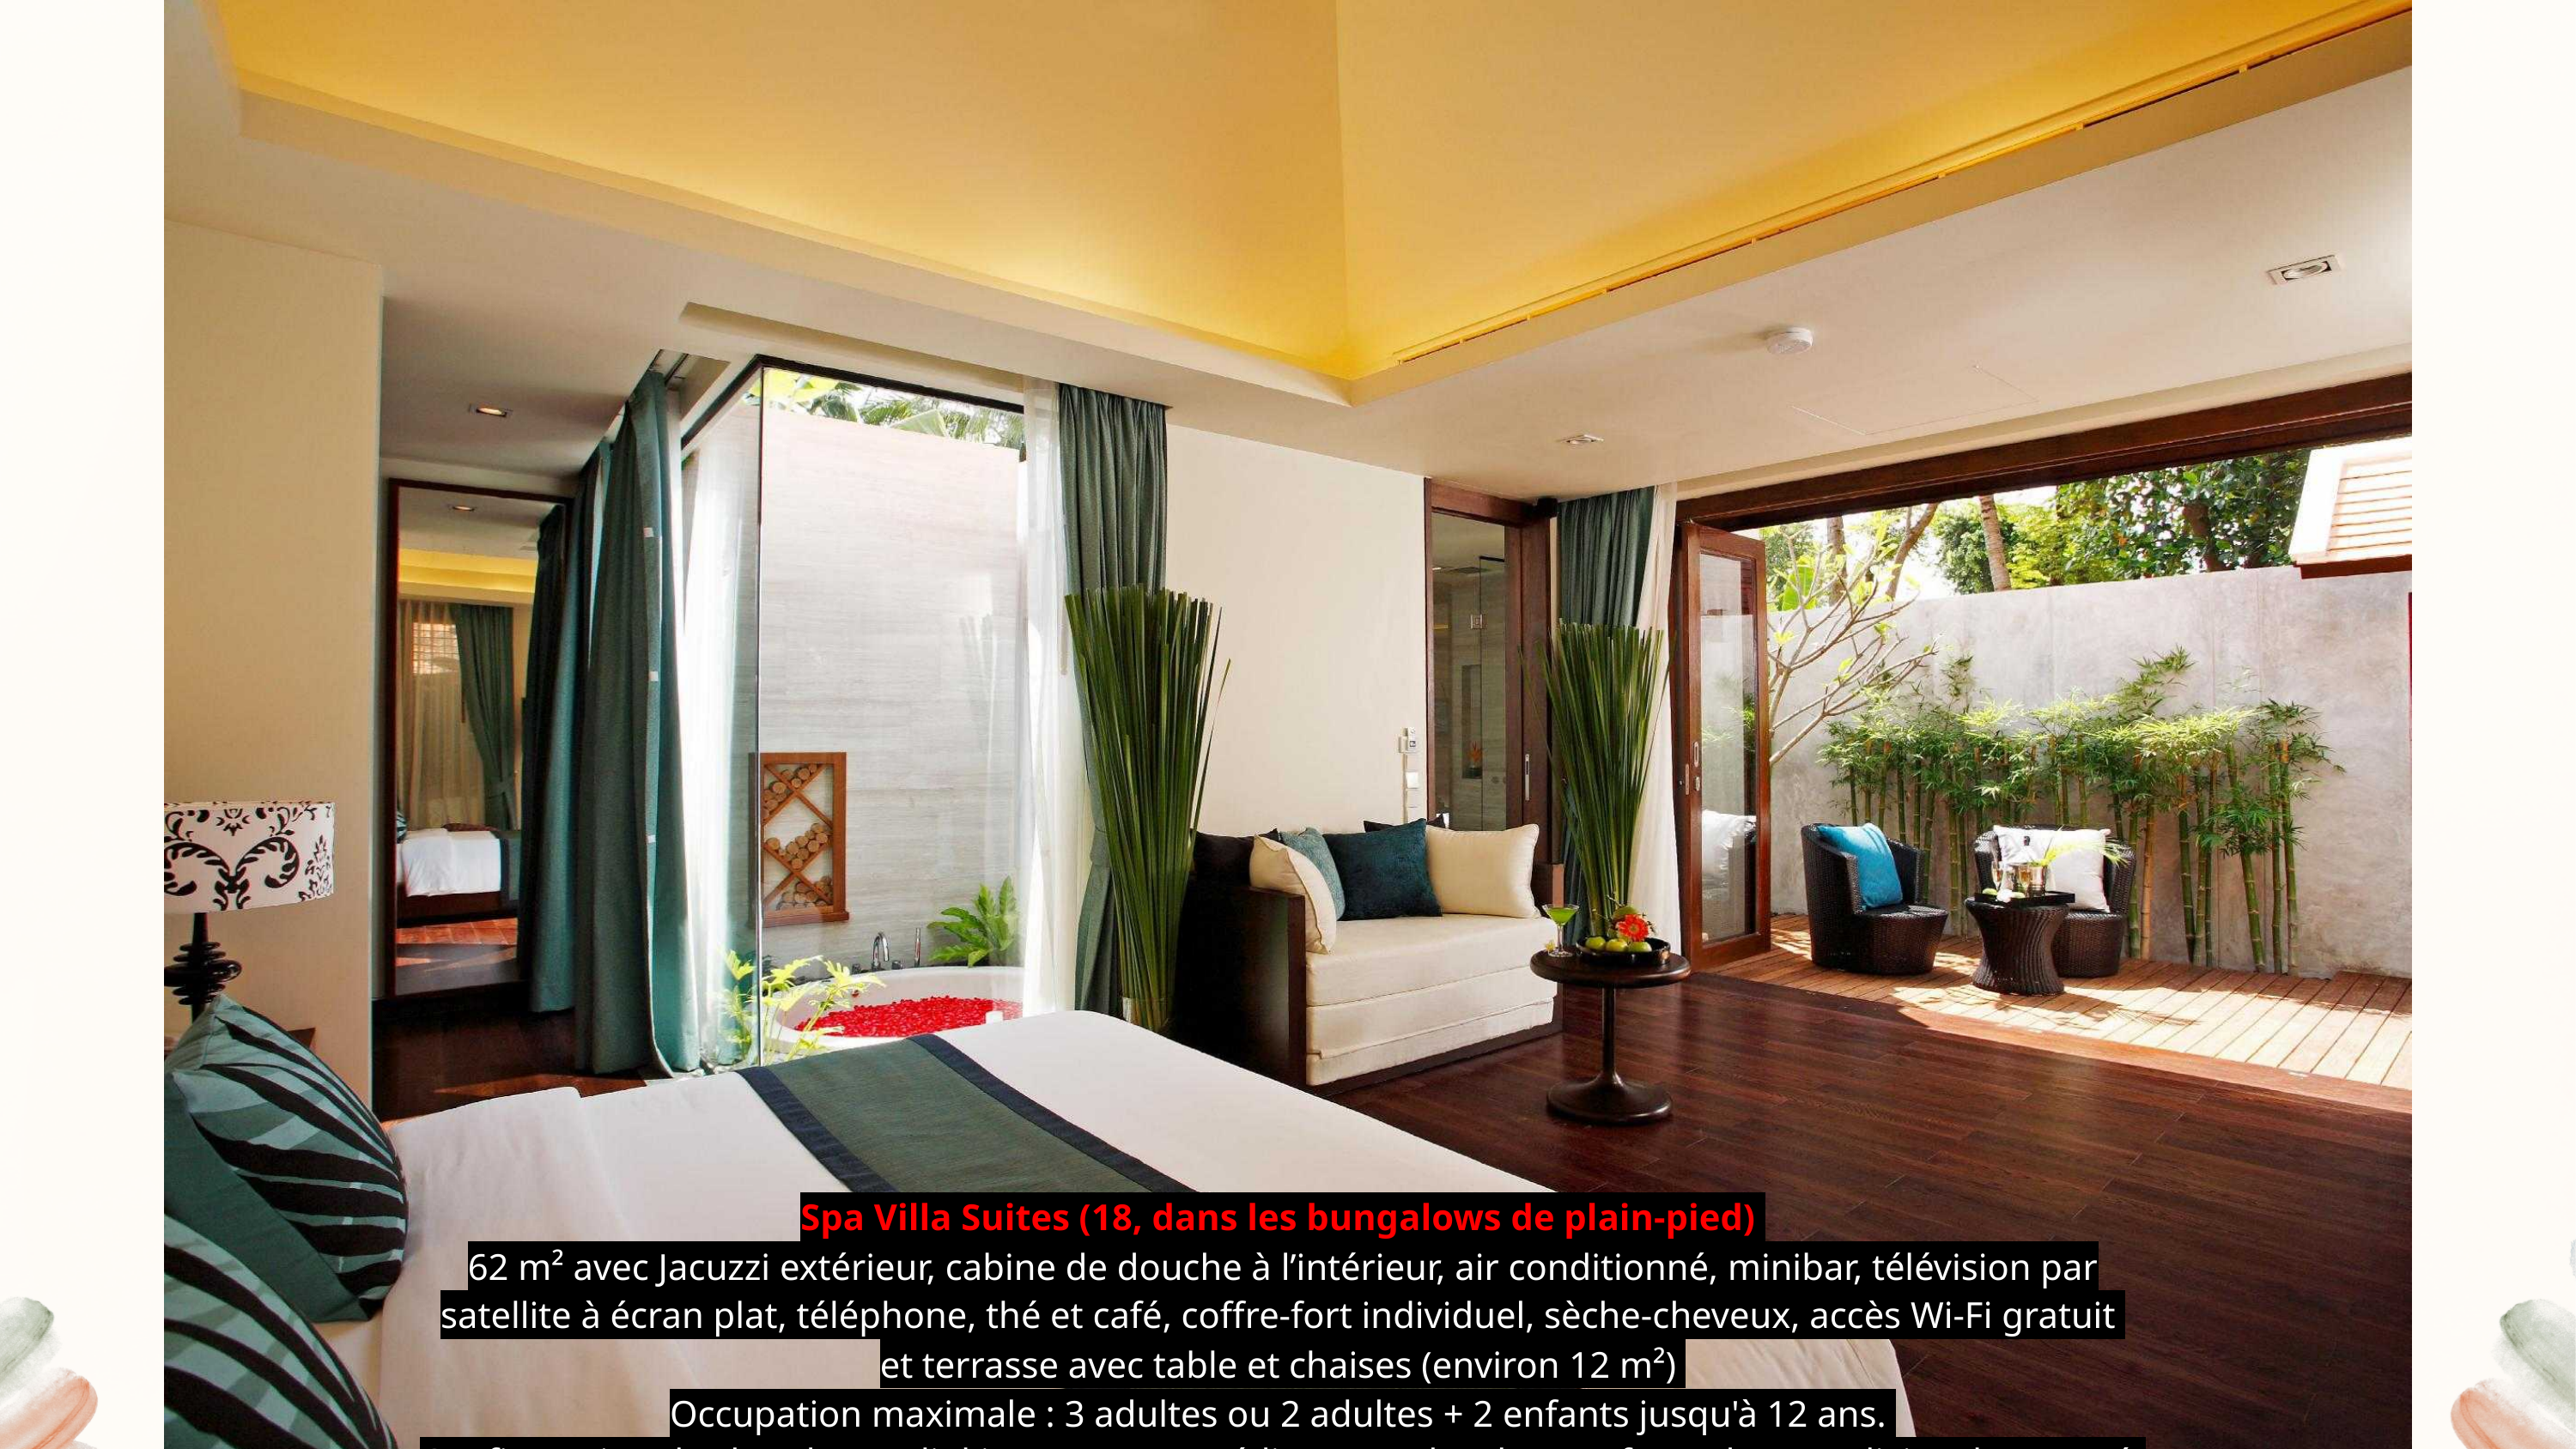

Spa Villa Suites (18, dans les bungalows de plain-pied)
62 m² avec Jacuzzi extérieur, cabine de douche à l’intérieur, air conditionné, minibar, télévision par satellite à écran plat, téléphone, thé et café, coffre-fort individuel, sèche-cheveux, accès Wi-Fi gratuit
et terrasse avec table et chaises (environ 12 m²)
Occupation maximale : 3 adultes ou 2 adultes + 2 enfants jusqu'à 12 ans.
Configuration de chambre : 1 lit king avec canapé-lit queen (les deux enfants devront diviser le canapé-lit).
Vue : Jardins, à distance de marche de la plage